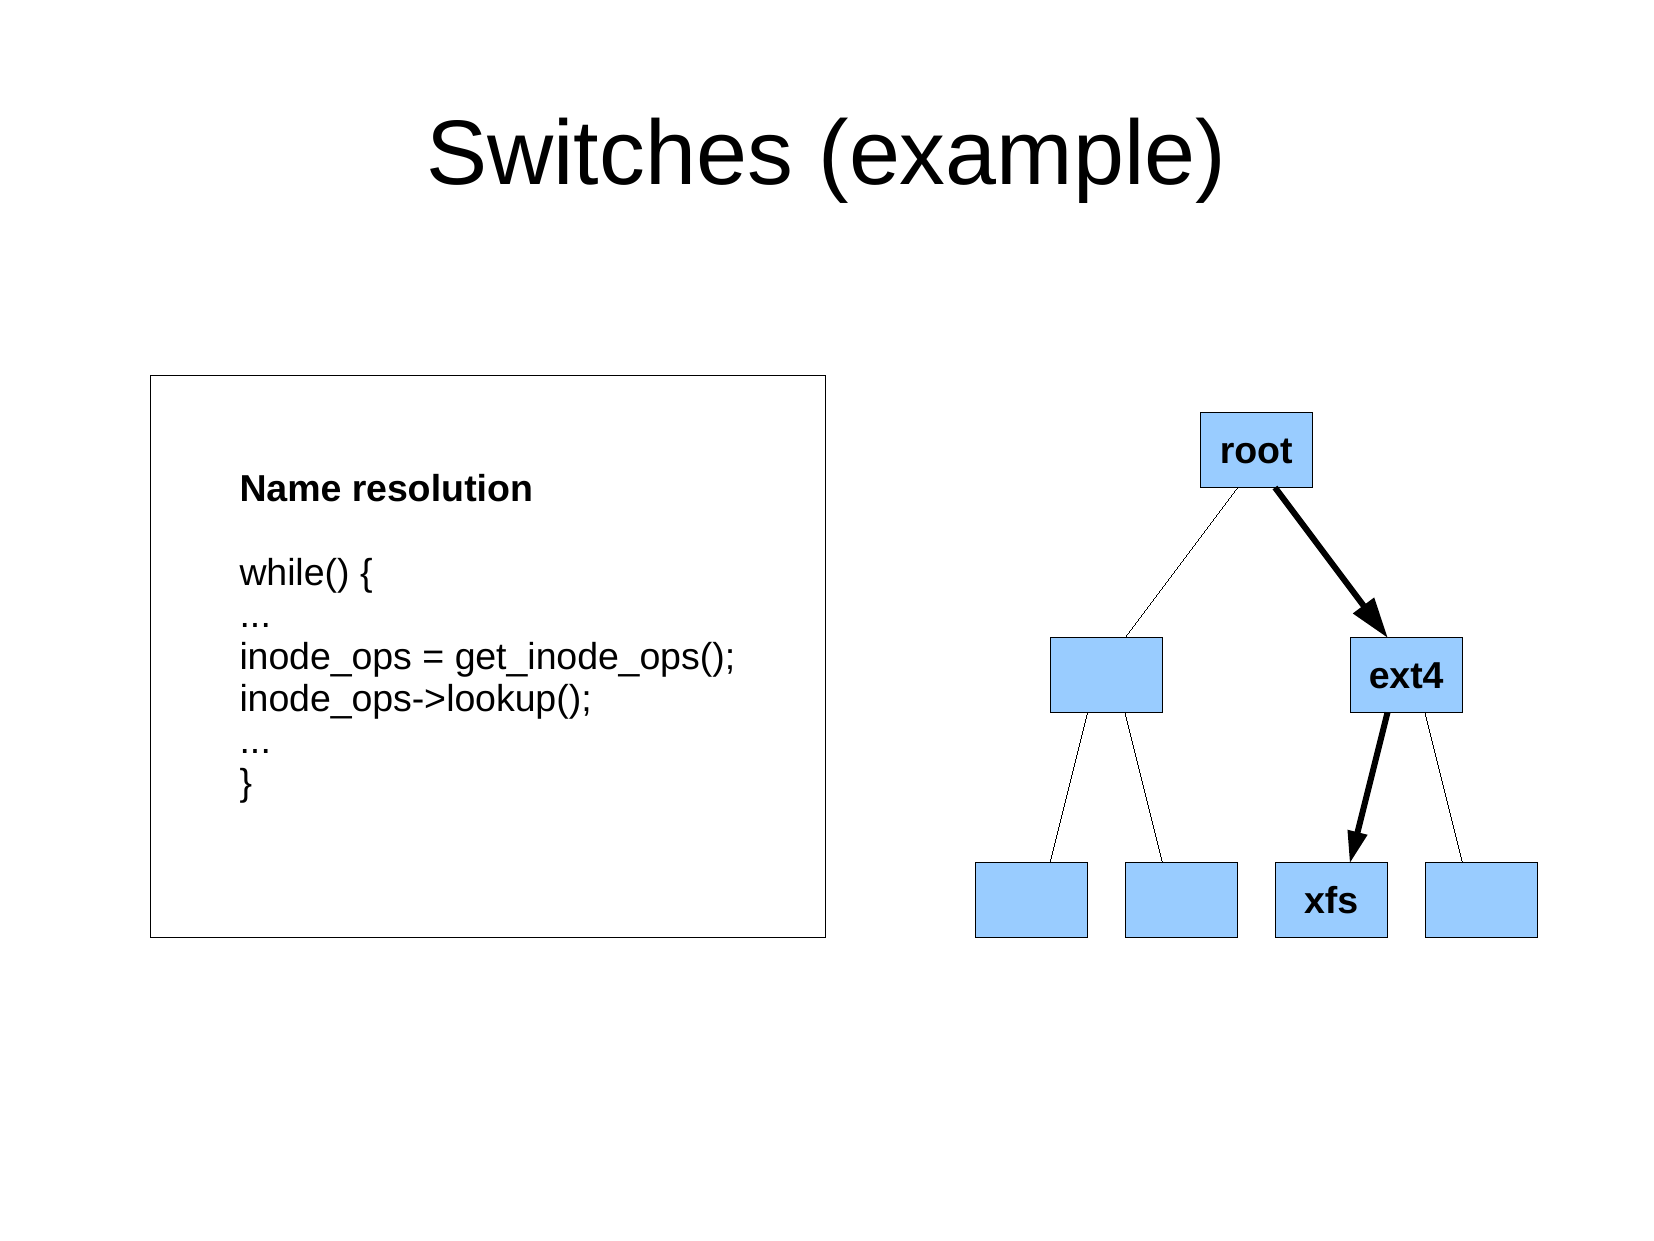

# Switches (example)
Name resolution
while() {
...
inode_ops = get_inode_ops();
inode_ops->lookup();
...
}
root
ext4
xfs